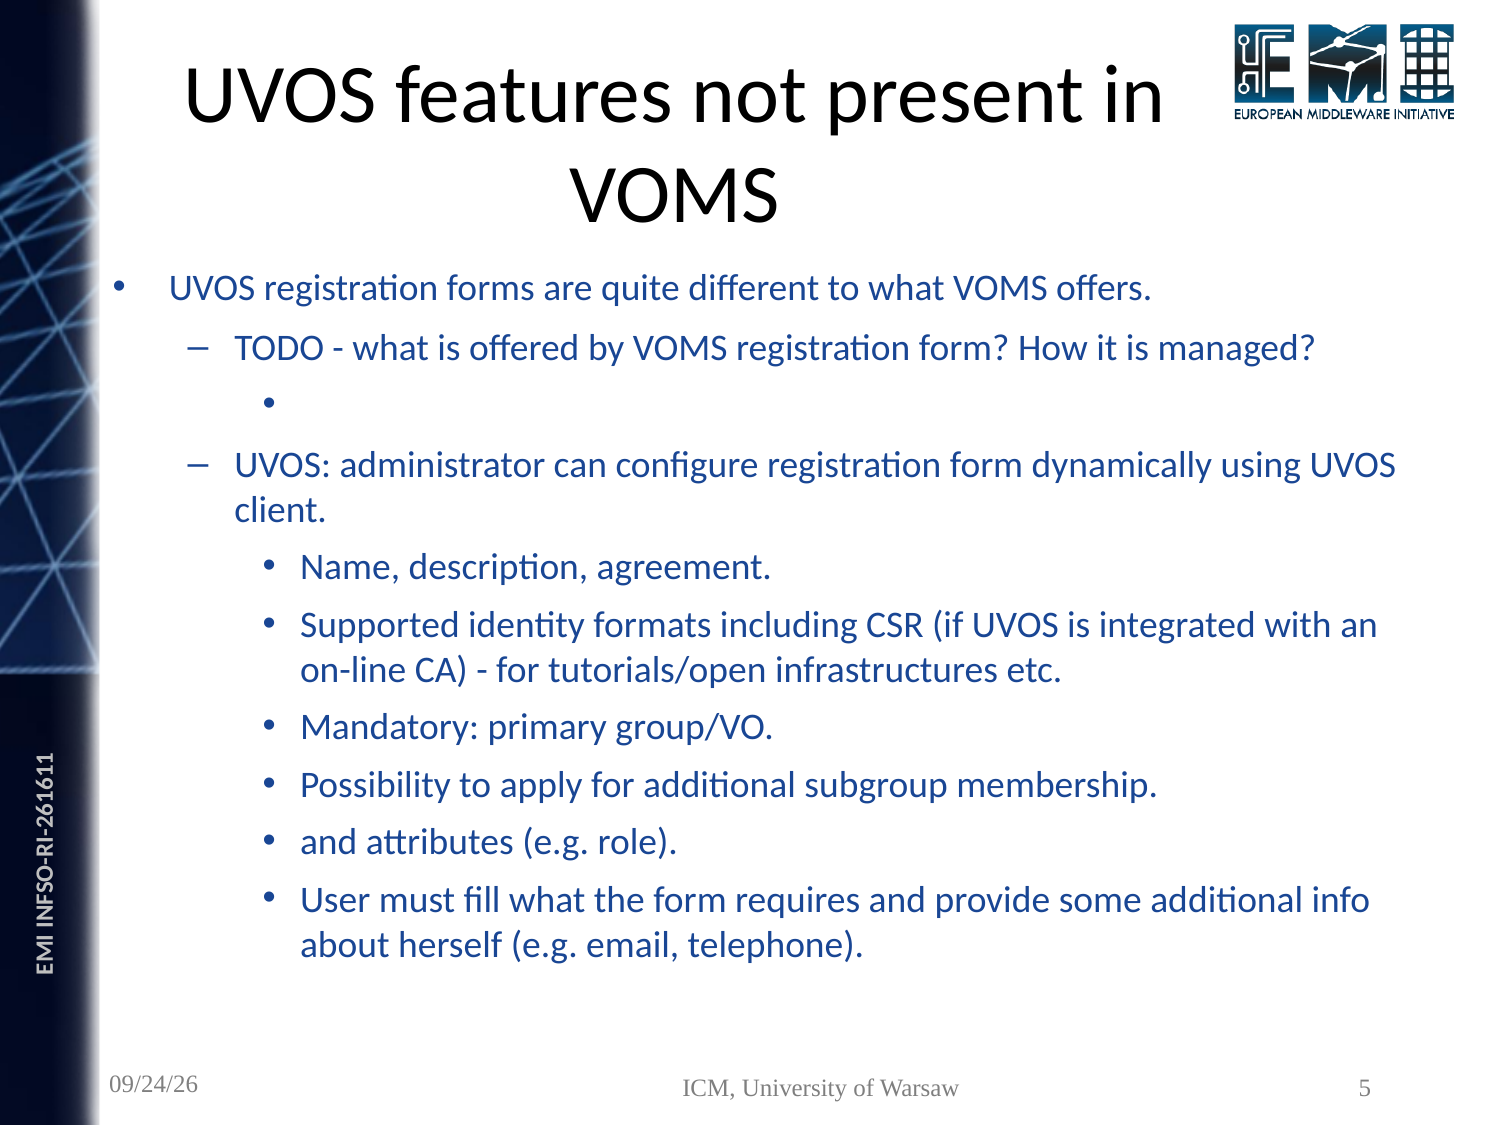

# UVOS features not present in VOMS
UVOS registration forms are quite different to what VOMS offers.
TODO - what is offered by VOMS registration form? How it is managed?
UVOS: administrator can configure registration form dynamically using UVOS client.
Name, description, agreement.
Supported identity formats including CSR (if UVOS is integrated with an on-line CA) - for tutorials/open infrastructures etc.
Mandatory: primary group/VO.
Possibility to apply for additional subgroup membership.
and attributes (e.g. role).
User must fill what the form requires and provide some additional info about herself (e.g. email, telephone).
5